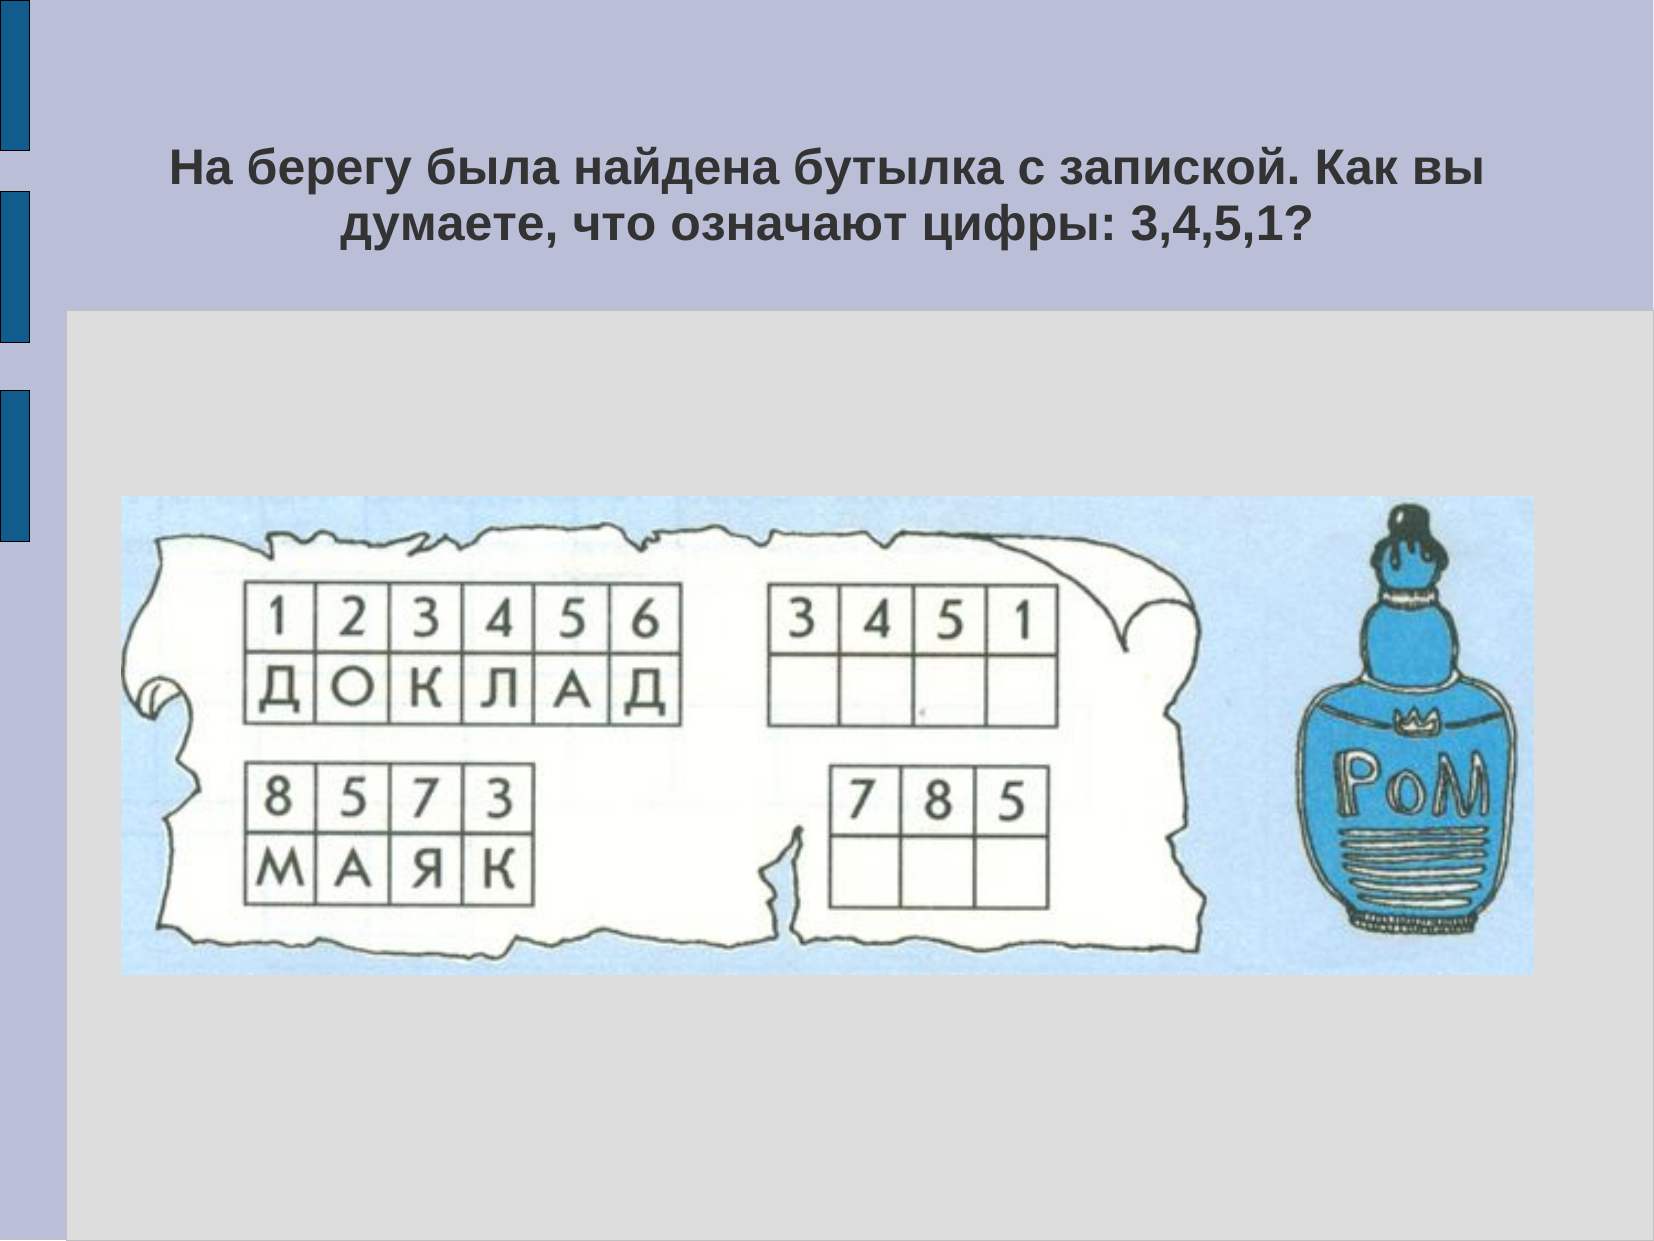

# На берегу была найдена бутылка с запиской. Как вы думаете, что означают цифры: 3,4,5,1?